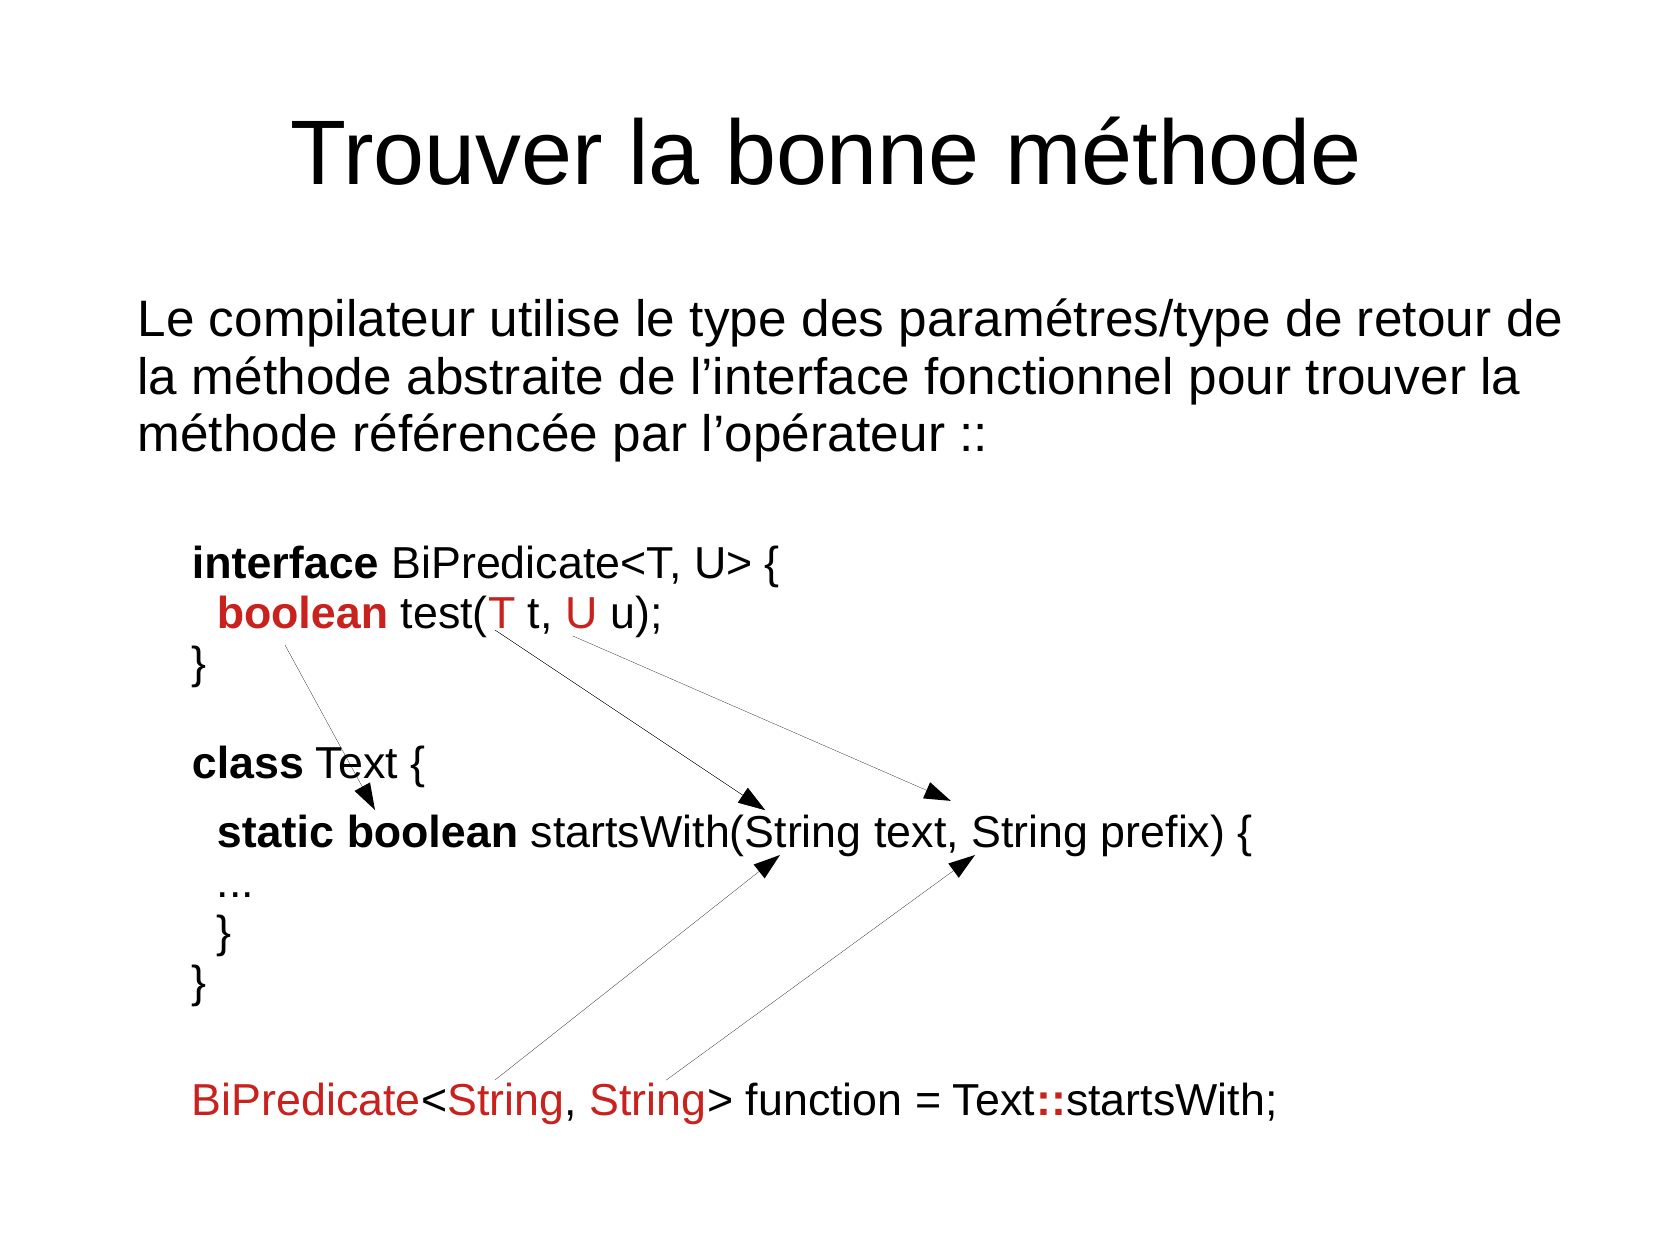

# Trouver la bonne méthode
Le compilateur utilise le type des paramétres/type de retour de la méthode abstraite de l’interface fonctionnel pour trouver la méthode référencée par l’opérateur ::
interface BiPredicate<T, U> {
 boolean test(T t, U u);
}
class Text {
 static boolean startsWith(String text, String prefix) {
 ...
 }
}
BiPredicate<String, String> function = Text::startsWith;